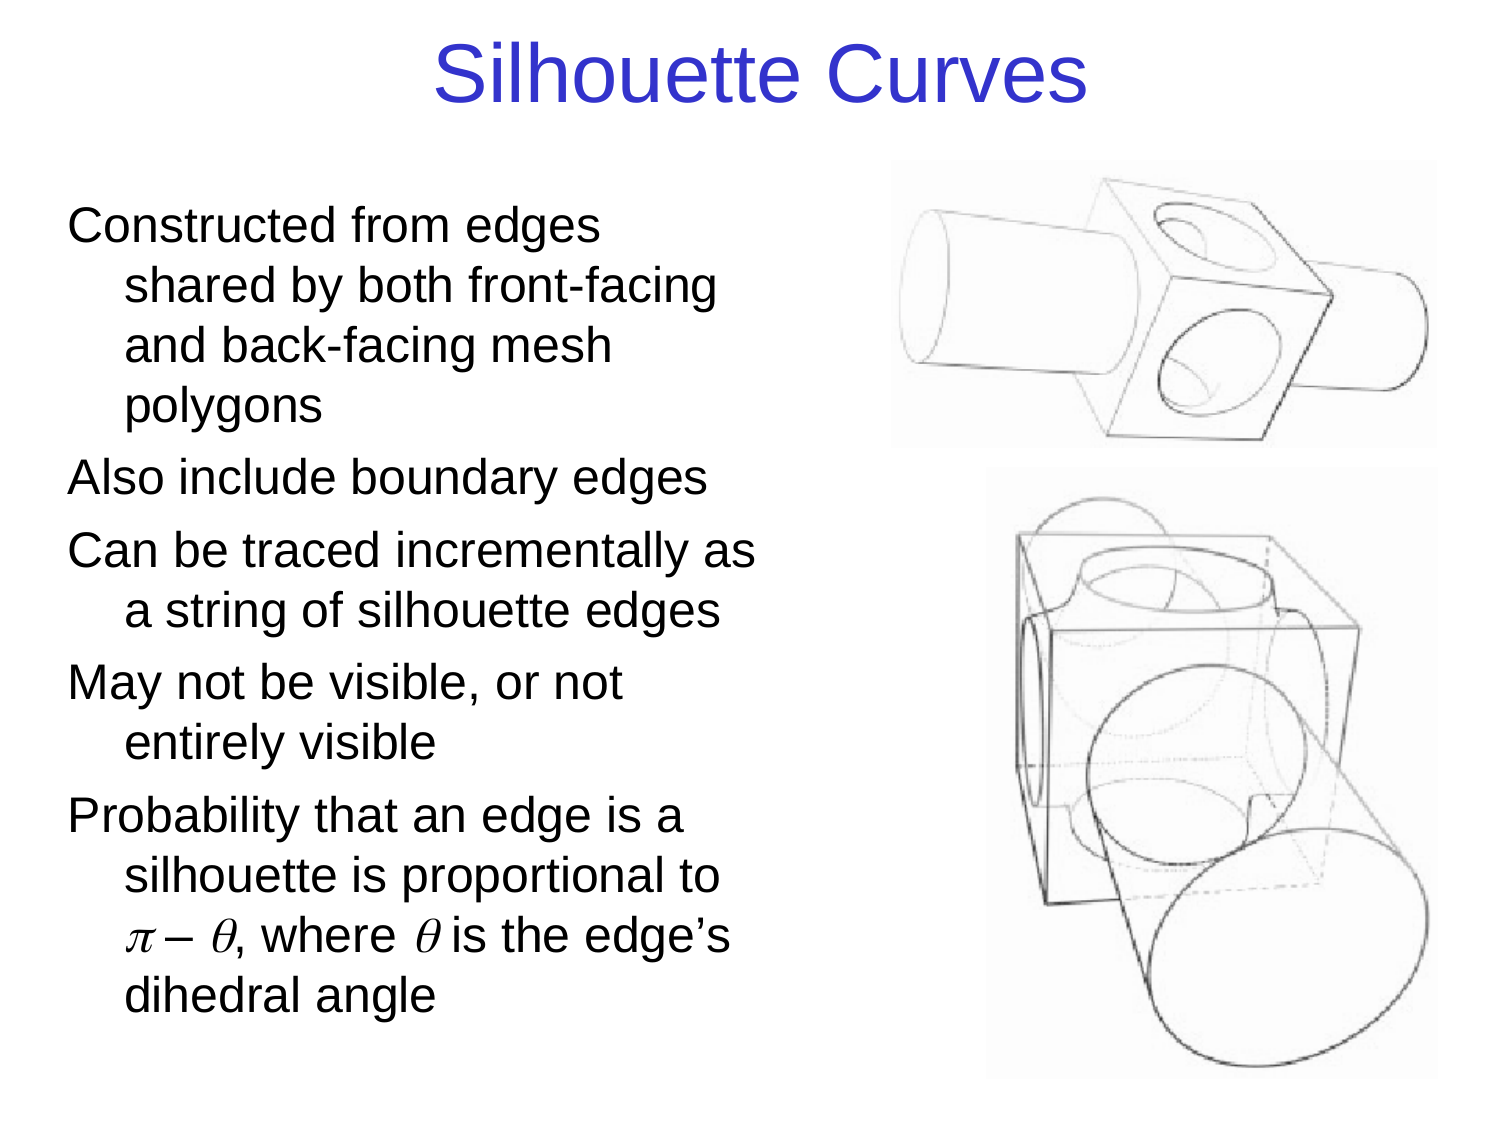

# Silhouette Curves
Constructed from edges shared by both front-facing and back-facing mesh polygons
Also include boundary edges
Can be traced incrementally as a string of silhouette edges
May not be visible, or not entirely visible
Probability that an edge is a silhouette is proportional to  – , where  is the edge’s dihedral angle